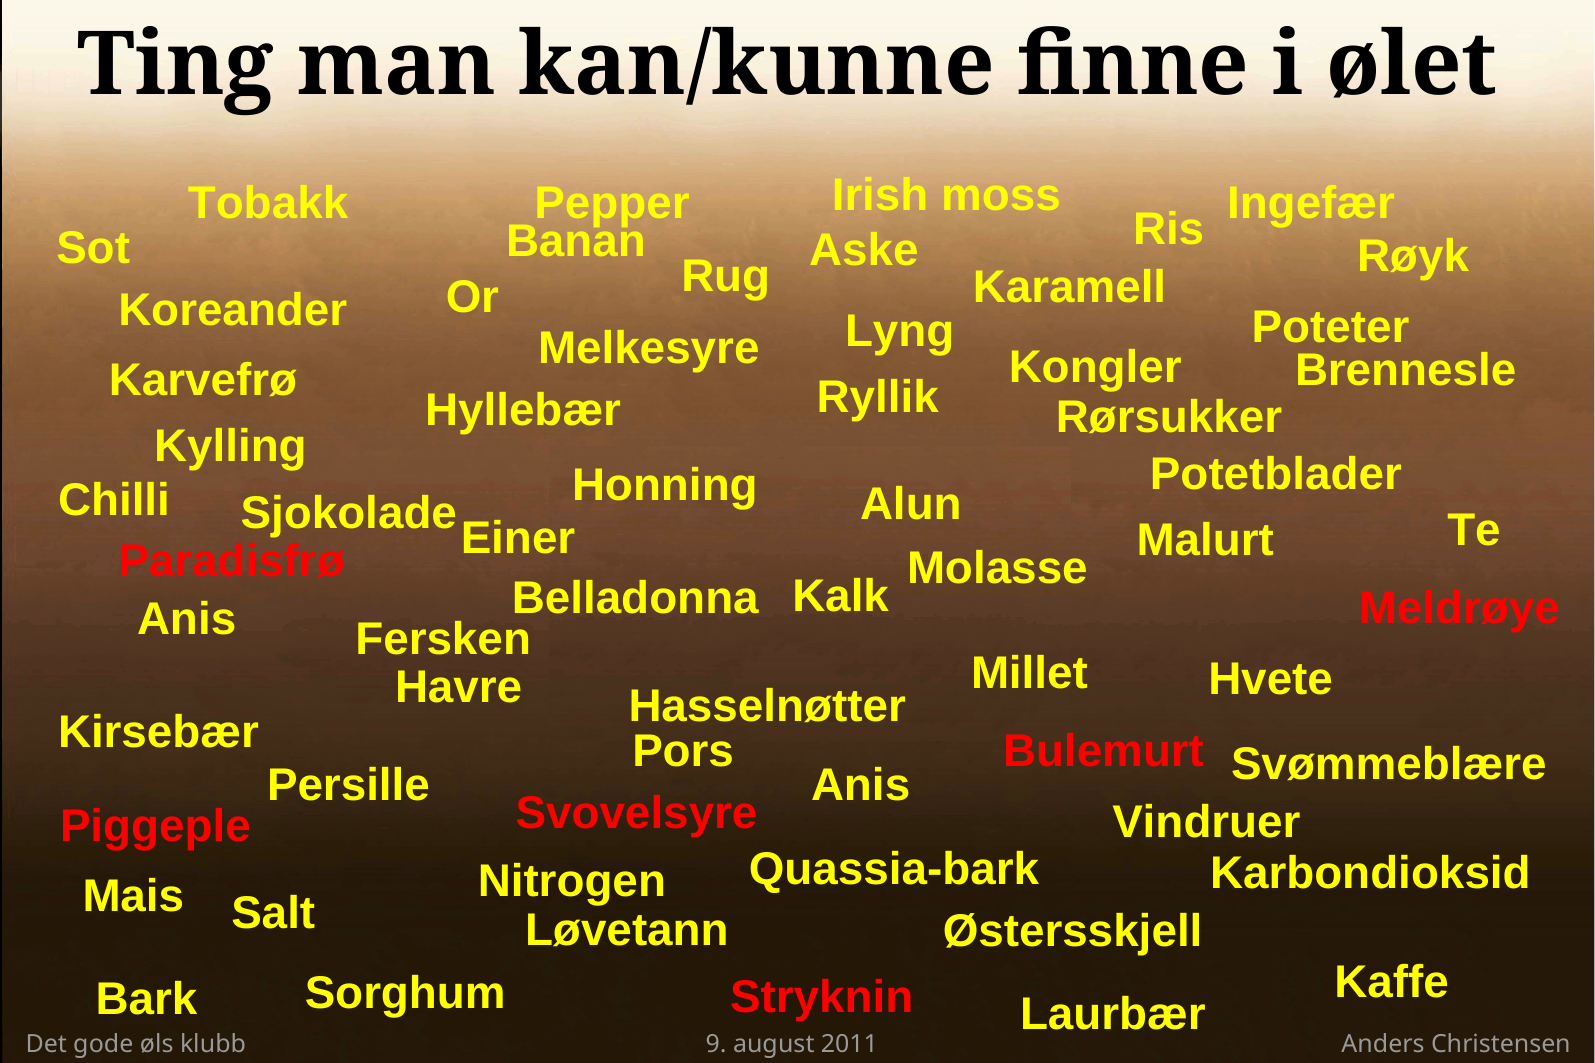

# Ting man kan/kunne finne i ølet
Irish moss
Tobakk
Pepper
Ingefær
Ris
Banan
Sot
Aske
Røyk
Rug
Karamell
Or
Koreander
Poteter
Lyng
Melkesyre
Kongler
Brennesle
Karvefrø
Ryllik
Hyllebær
Rørsukker
Kylling
Potetblader
Honning
Chilli
Alun
Sjokolade
Te
Einer
Malurt
Paradisfrø
Molasse
Kalk
Belladonna
Meldrøye
Anis
Fersken
Millet
Hvete
Havre
Hasselnøtter
Kirsebær
Pors
Bulemurt
Svømmeblære
Persille
Anis
Svovelsyre
Vindruer
Piggeple
Quassia-bark
Karbondioksid
Nitrogen
Mais
Salt
Løvetann
Østersskjell
Kaffe
Sorghum
Stryknin
Bark
Laurbær